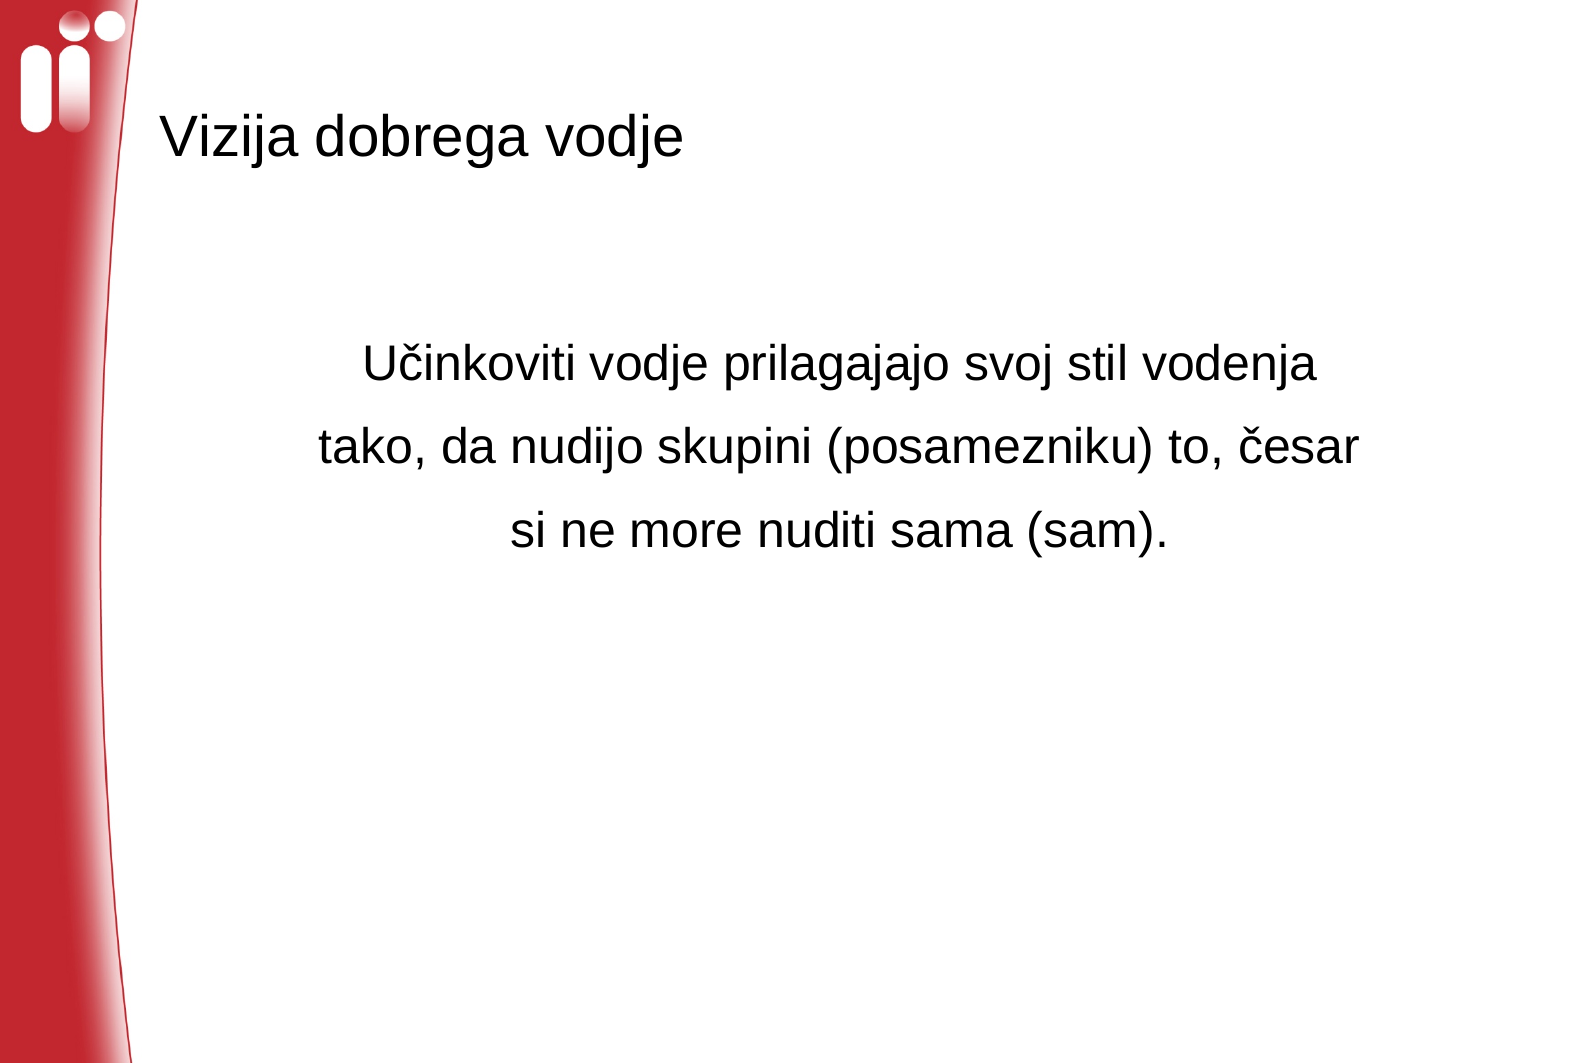

# Vizija dobrega vodje
Učinkoviti vodje prilagajajo svoj stil vodenja
tako, da nudijo skupini (posamezniku) to, česar
si ne more nuditi sama (sam).